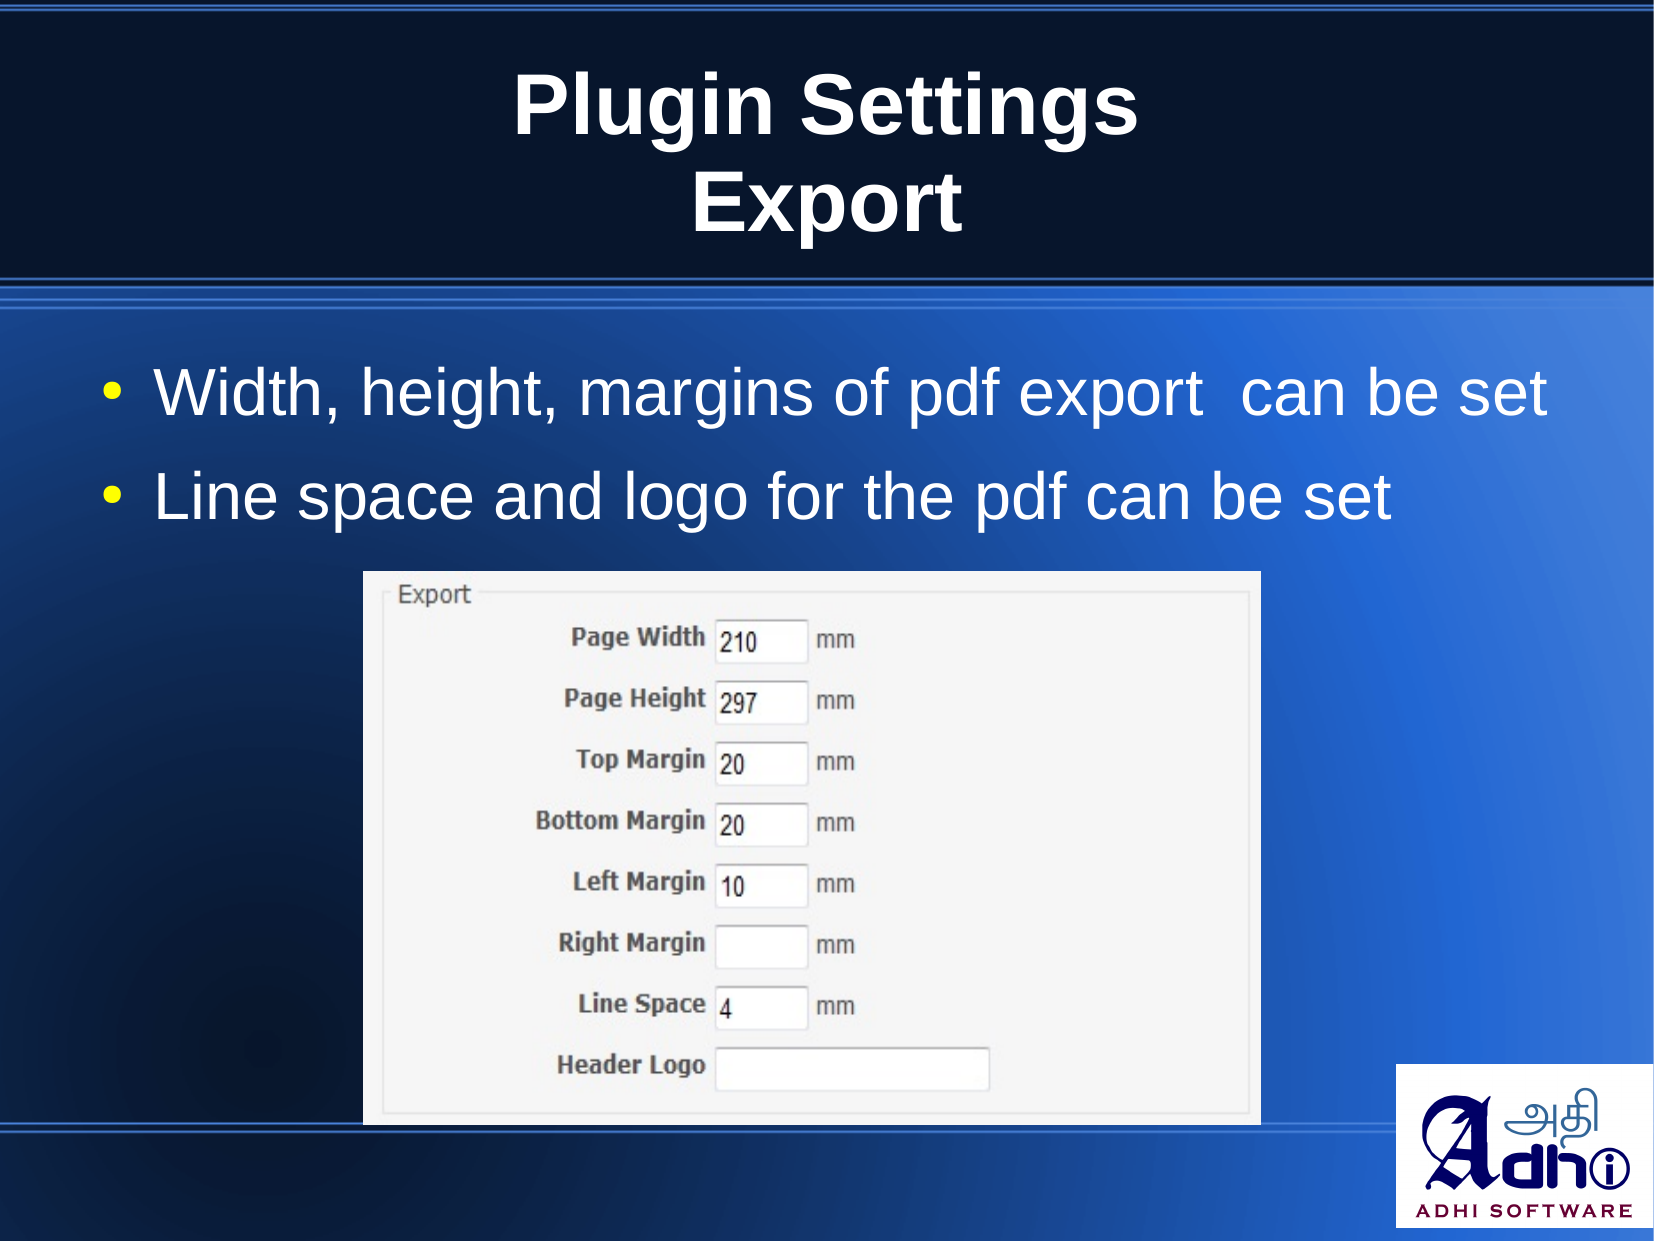

# Plugin Settings Export
Width, height, margins of pdf export can be set
Line space and logo for the pdf can be set